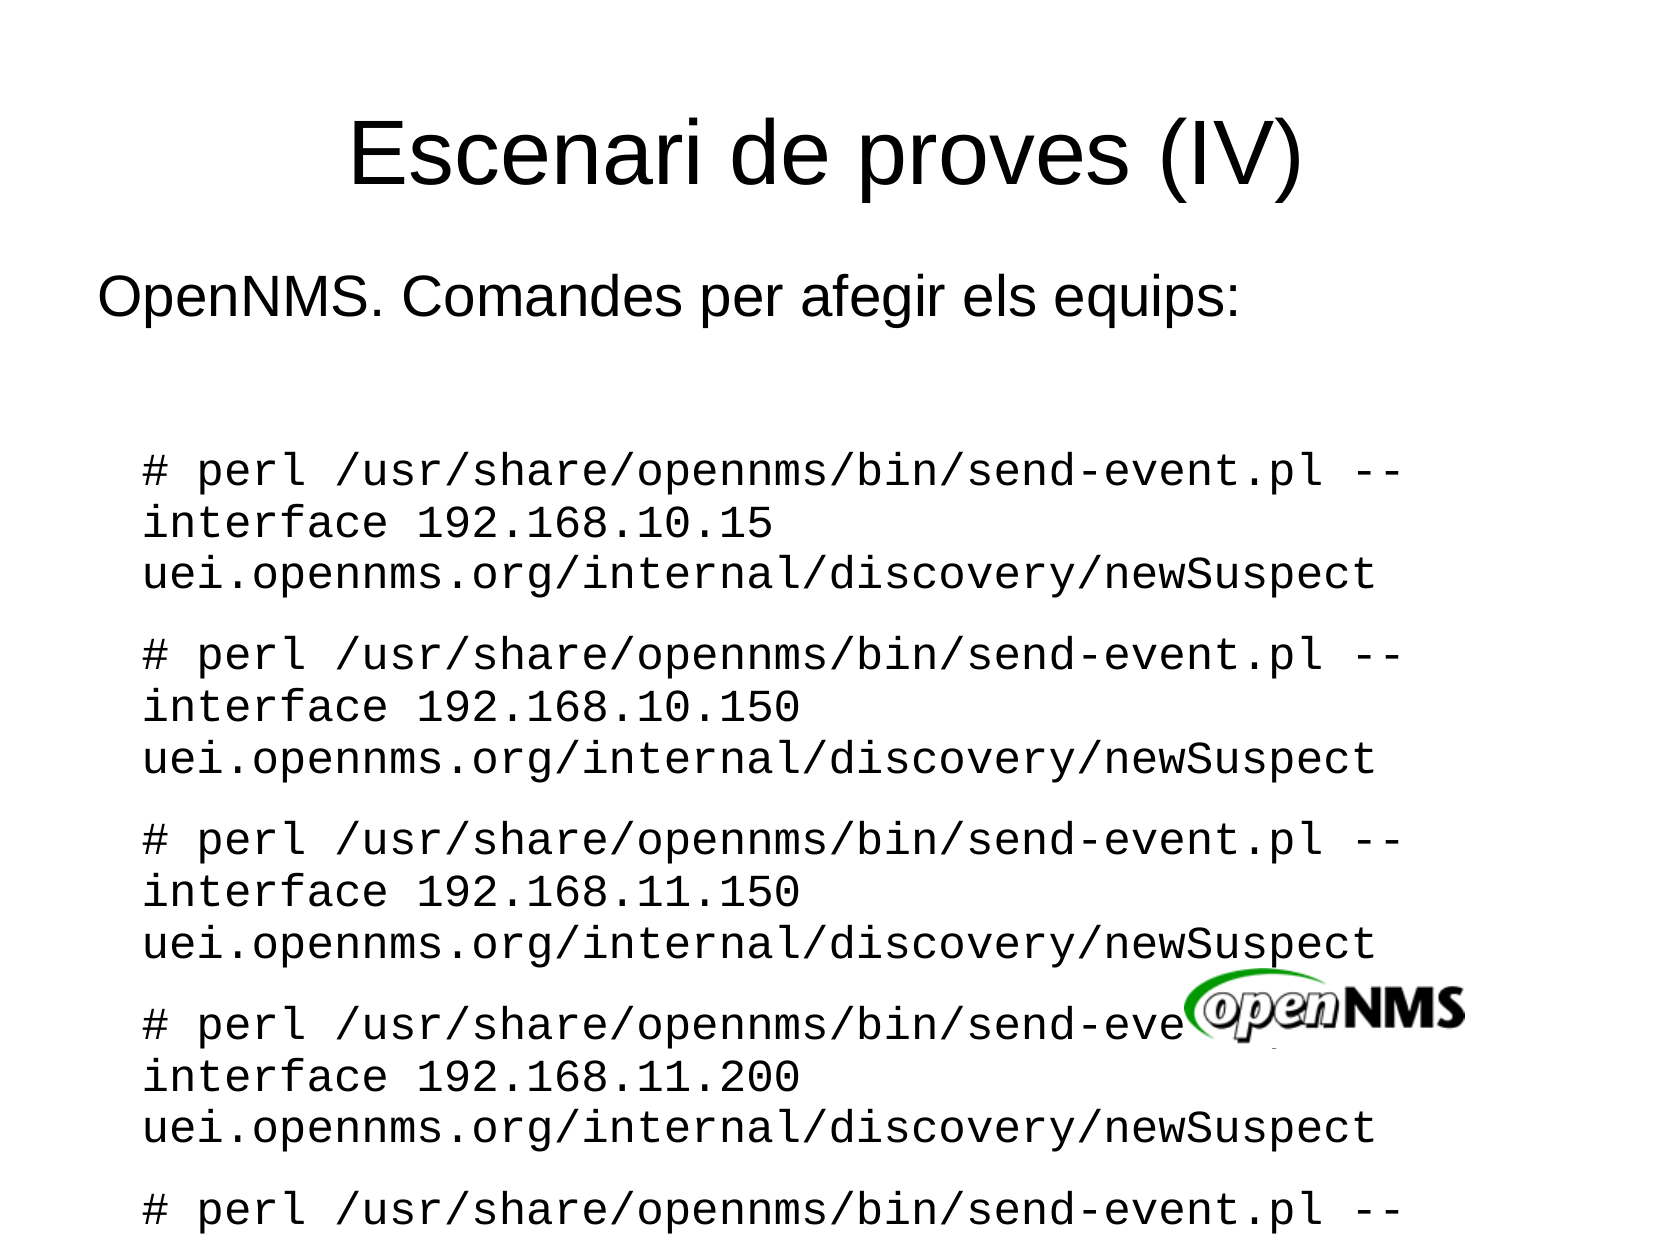

# Escenari de proves (IV)
OpenNMS. Comandes per afegir els equips:
# perl /usr/share/opennms/bin/send-event.pl --interface 192.168.10.15 uei.opennms.org/internal/discovery/newSuspect
# perl /usr/share/opennms/bin/send-event.pl --interface 192.168.10.150 uei.opennms.org/internal/discovery/newSuspect
# perl /usr/share/opennms/bin/send-event.pl --interface 192.168.11.150 uei.opennms.org/internal/discovery/newSuspect
# perl /usr/share/opennms/bin/send-event.pl --interface 192.168.11.200 uei.opennms.org/internal/discovery/newSuspect
# perl /usr/share/opennms/bin/send-event.pl --interface 192.168.12.200 uei.opennms.org/internal/discovery/newSuspect